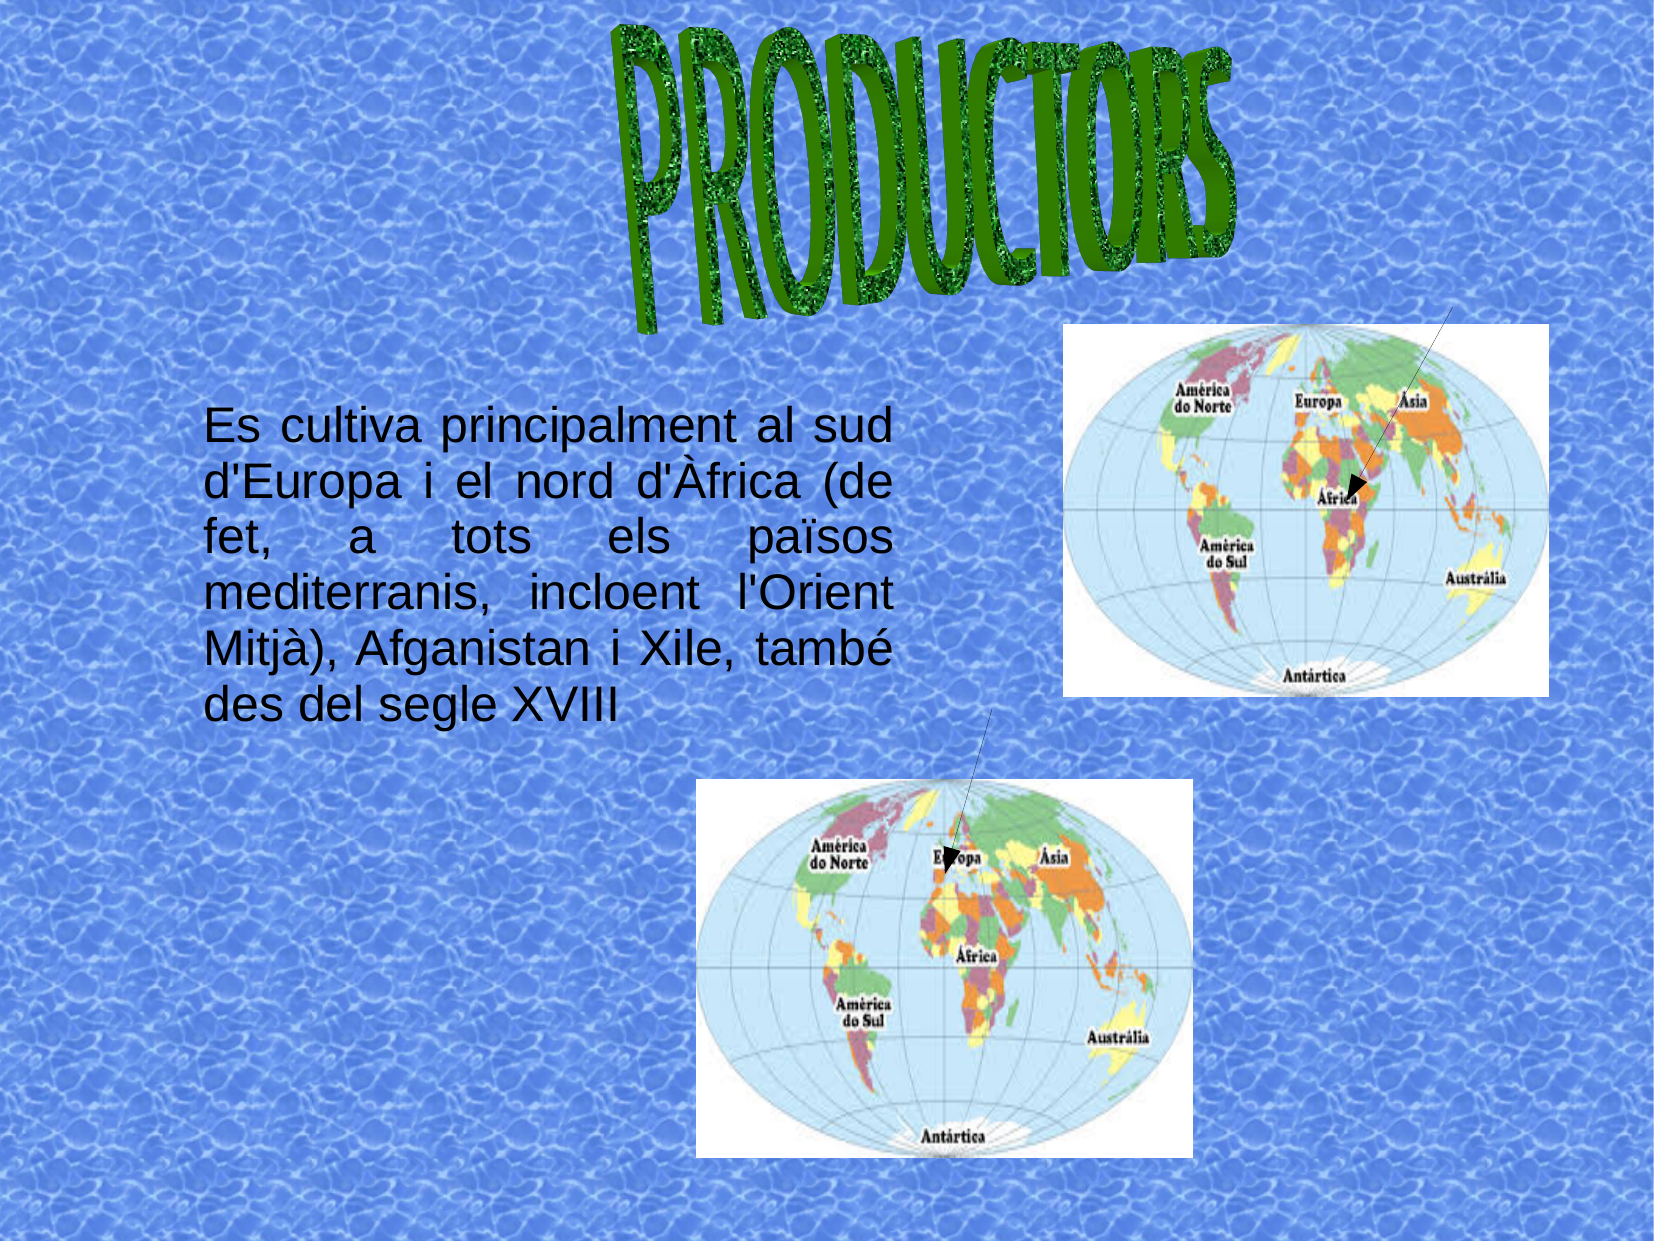

PRODUCTORS
#
Es cultiva principalment al sud d'Europa i el nord d'Àfrica (de fet, a tots els països mediterranis, incloent l'Orient Mitjà), Afganistan i Xile, també des del segle XVIII